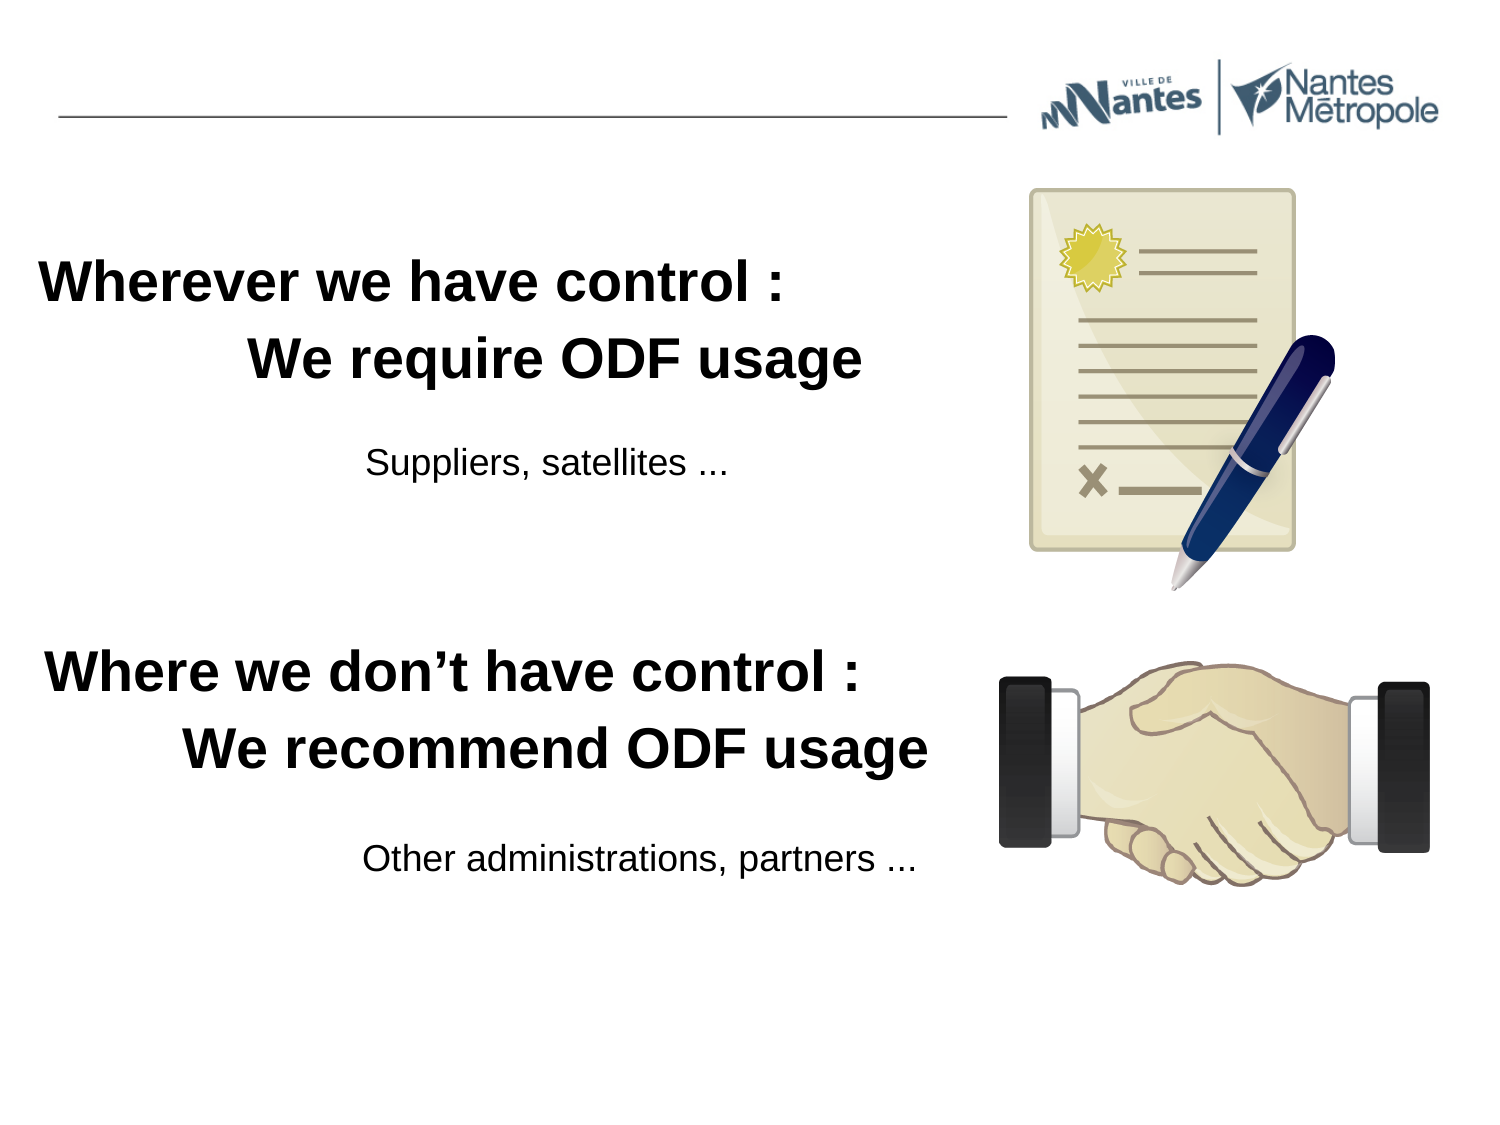

#
Wherever we have control :
We require ODF usage
Suppliers, satellites ...
Where we don’t have control :
We recommend ODF usage
Other administrations, partners ...